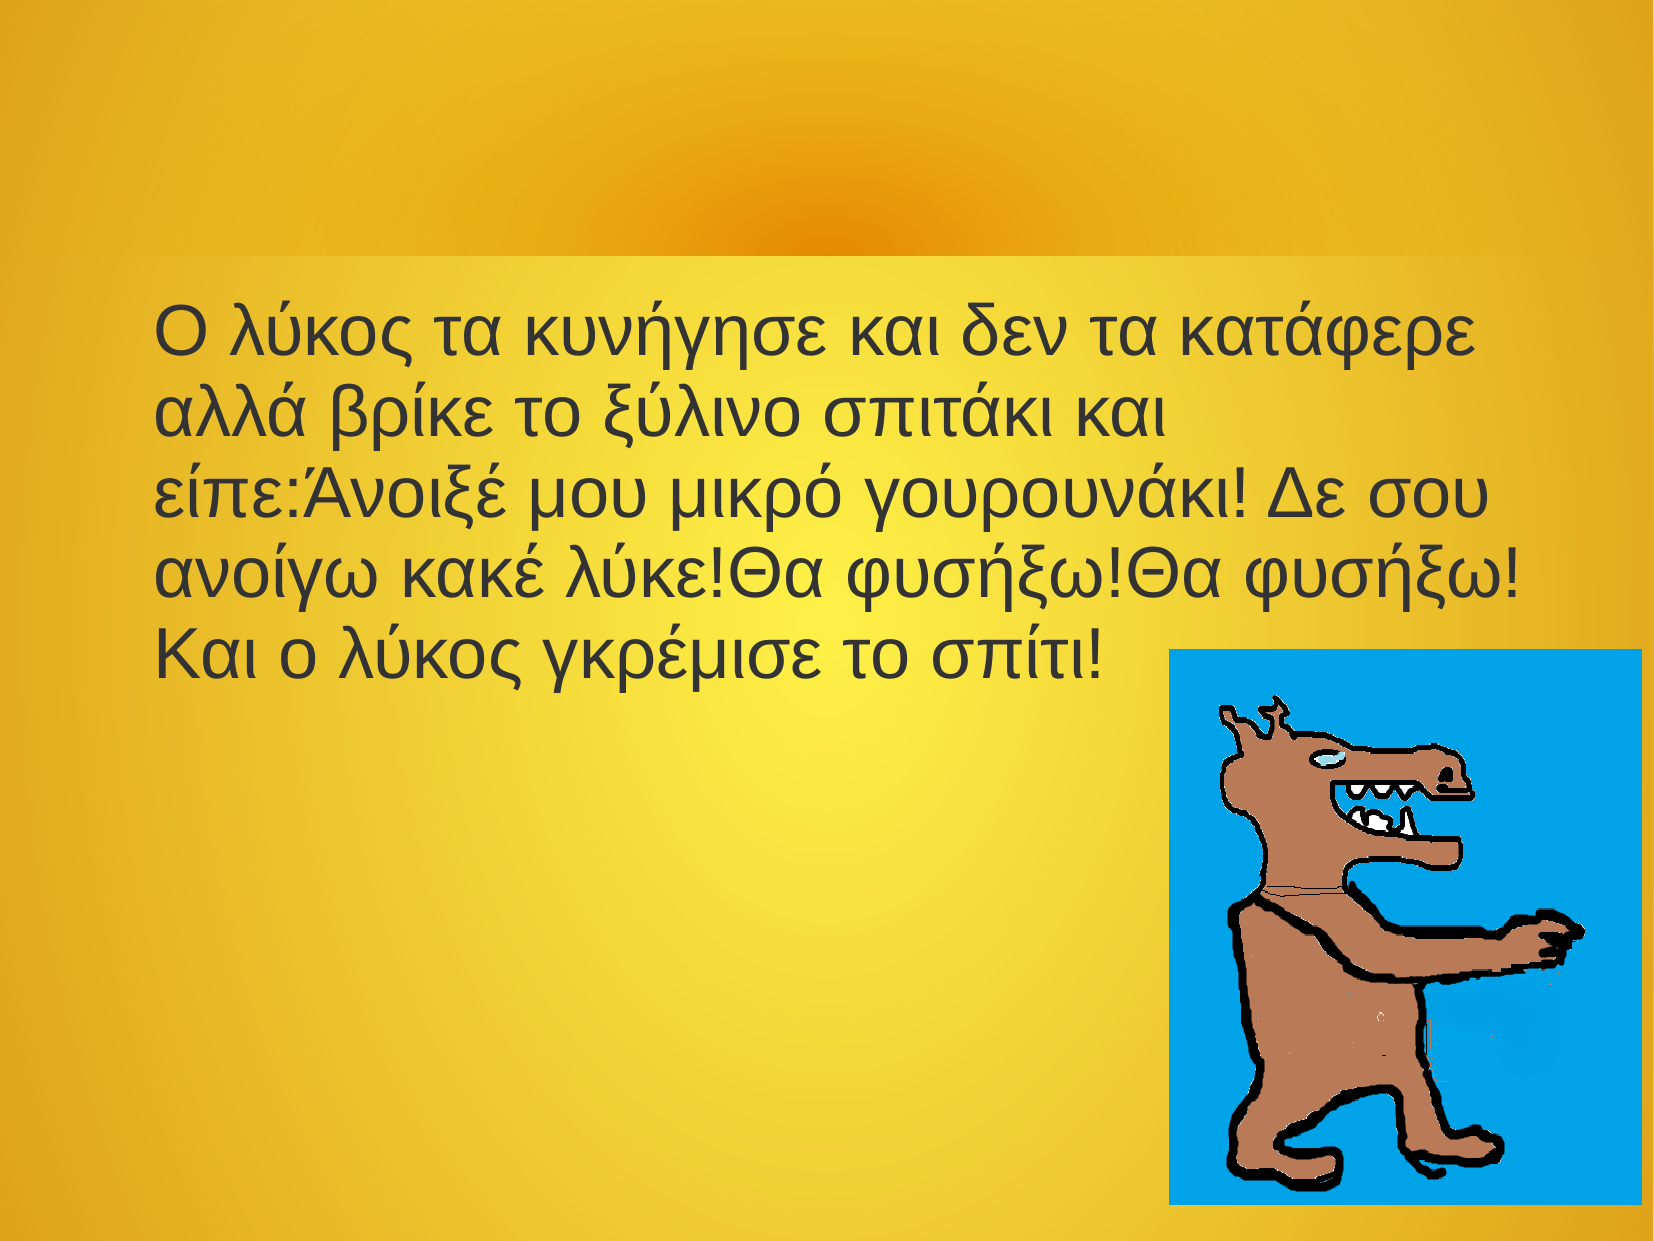

#
Ο λύκος τα κυνήγησε και δεν τα κατάφερε αλλά βρίκε το ξύλινο σπιτάκι και είπε:Άνοιξέ μου μικρό γουρουνάκι! Δε σου ανοίγω κακέ λύκε!Θα φυσήξω!Θα φυσήξω! Και ο λύκος γκρέμισε το σπίτι!